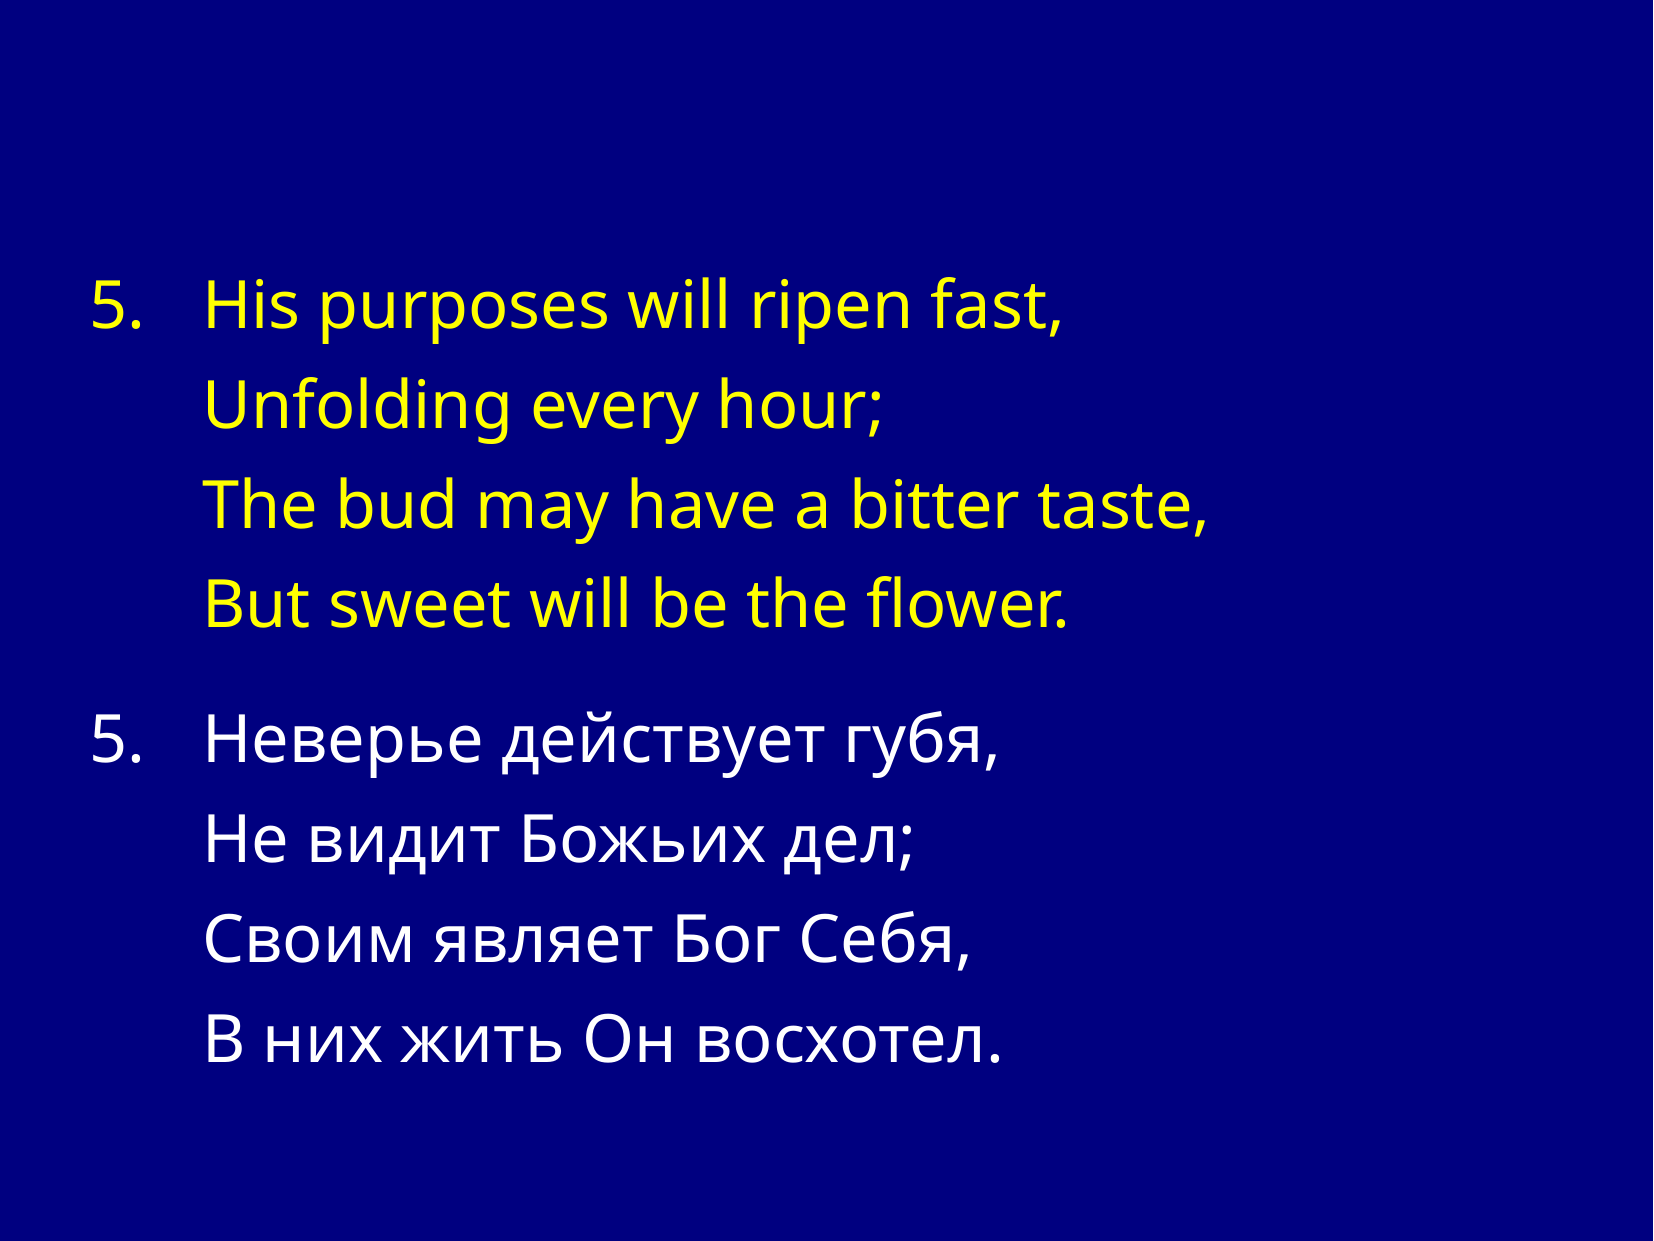

5.	His purposes will ripen fast,
	Unfolding every hour;
	The bud may have a bitter taste,
	But sweet will be the flower.
5.	Неверье действует губя,
	Не видит Божьих дел;
	Своим являет Бог Себя,
	В них жить Он восхотел.